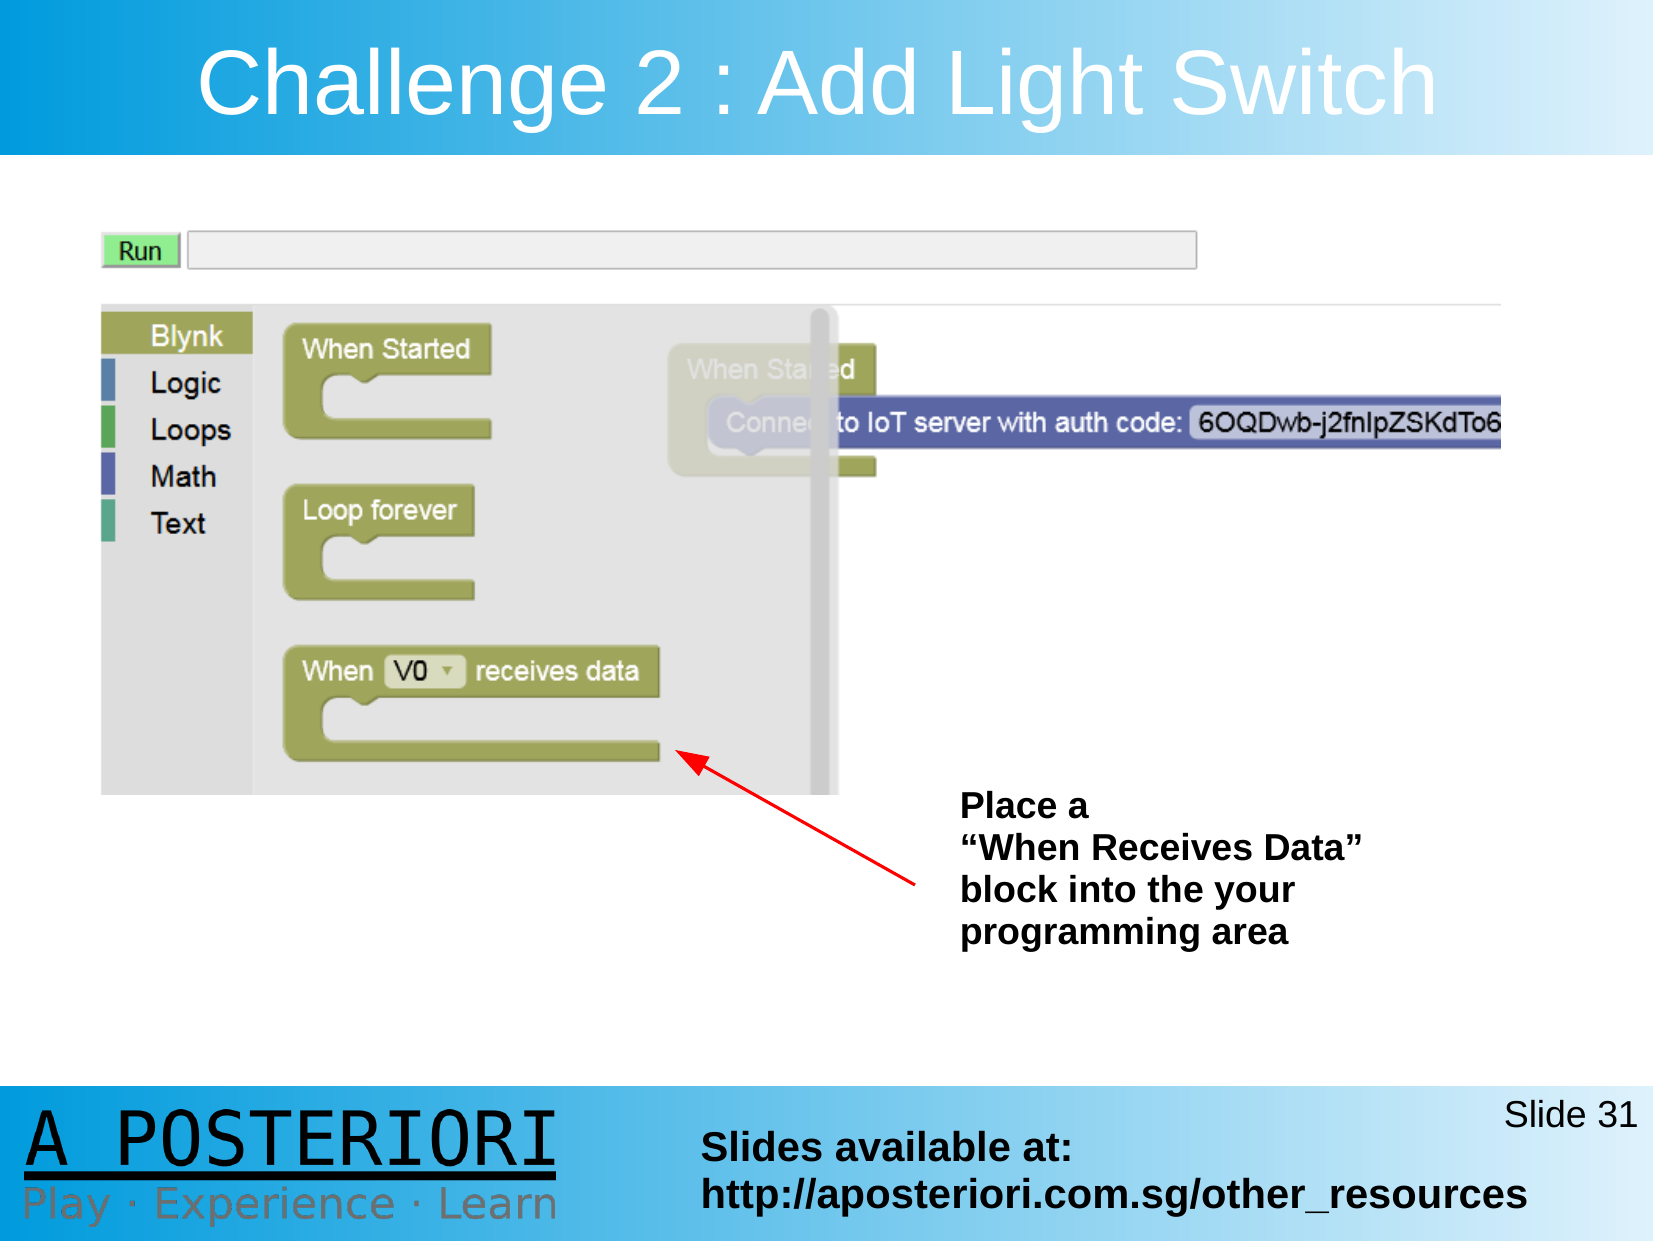

# Challenge 2 : Add Light Switch
Place a
“When Receives Data” block into the your programming area